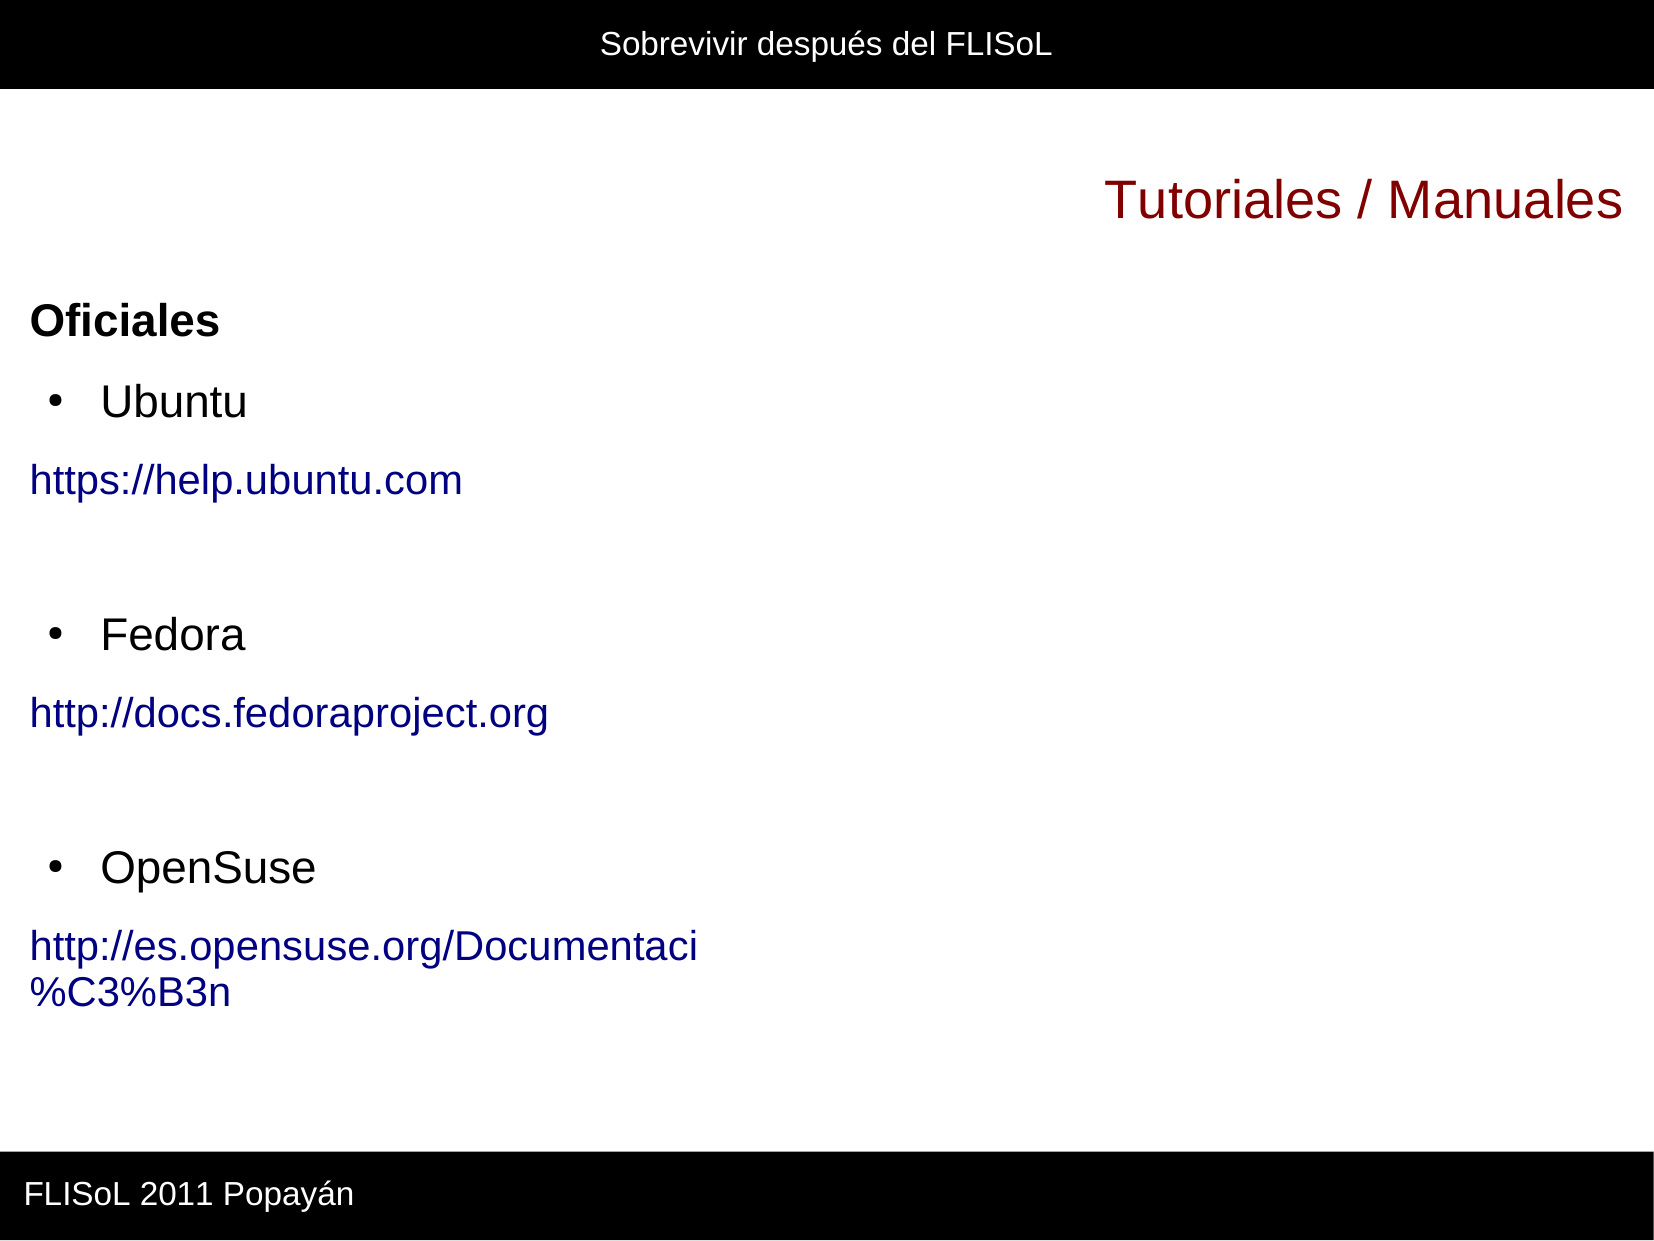

# Tutoriales / Manuales
Oficiales
Ubuntu
https://help.ubuntu.com
Fedora
http://docs.fedoraproject.org
OpenSuse
http://es.opensuse.org/Documentaci%C3%B3n